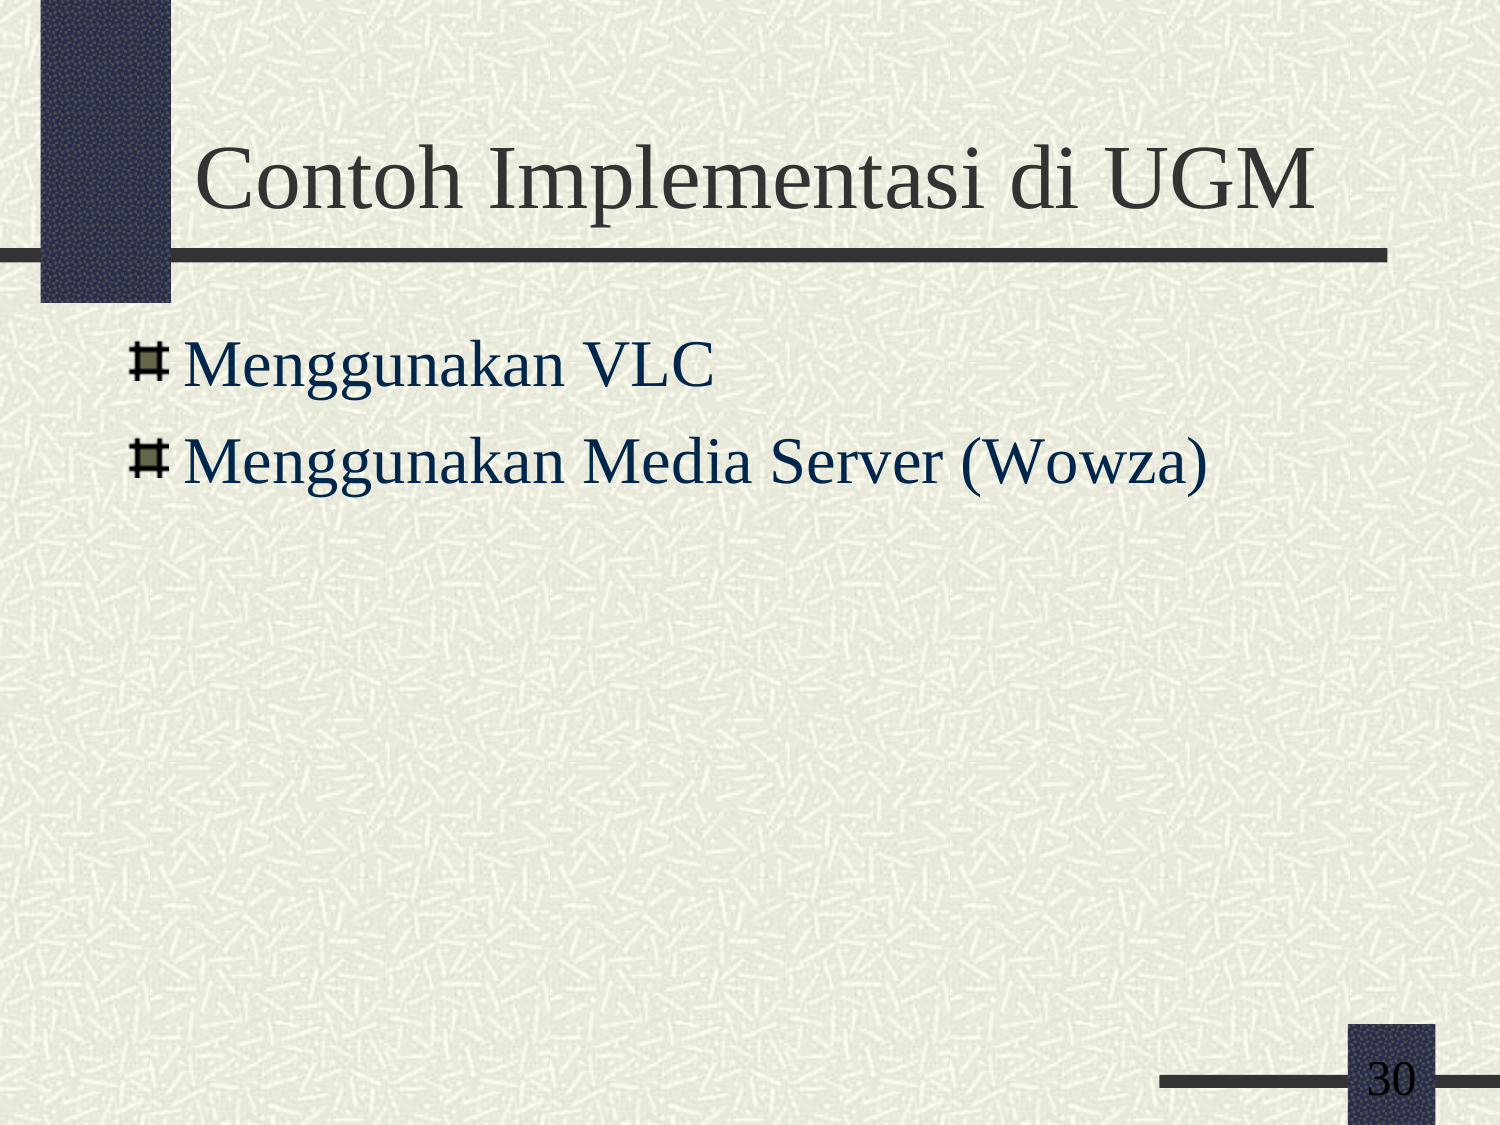

# Contoh Implementasi di UGM
Menggunakan VLC
Menggunakan Media Server (Wowza)
30